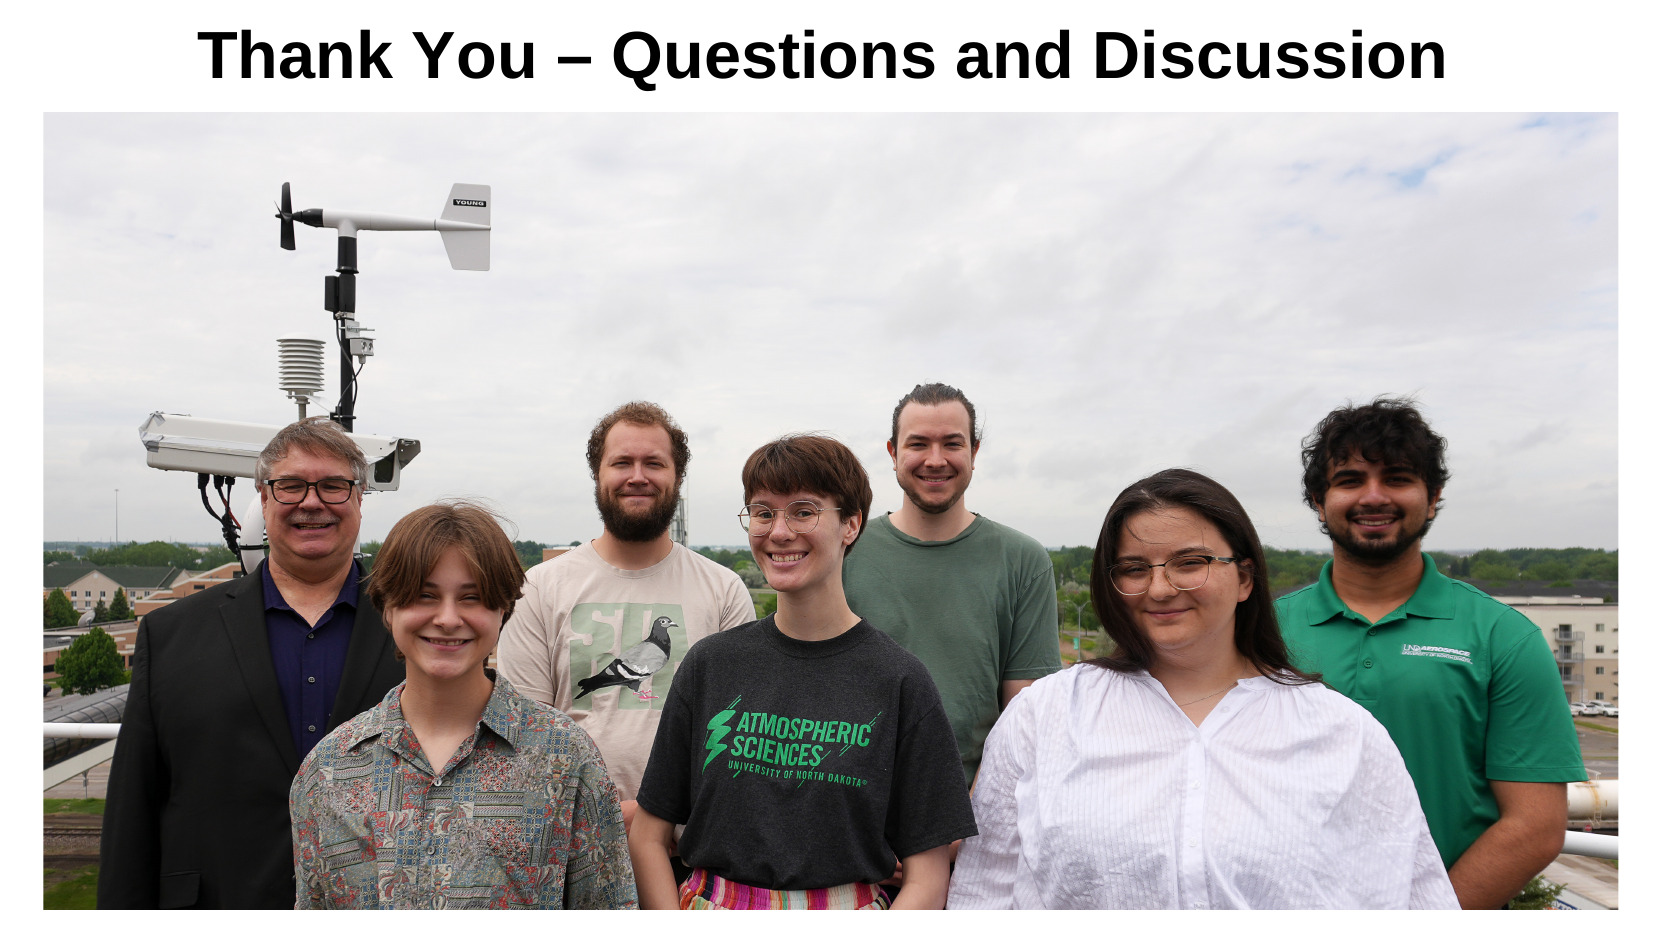

# Thank You – Questions and Discussion